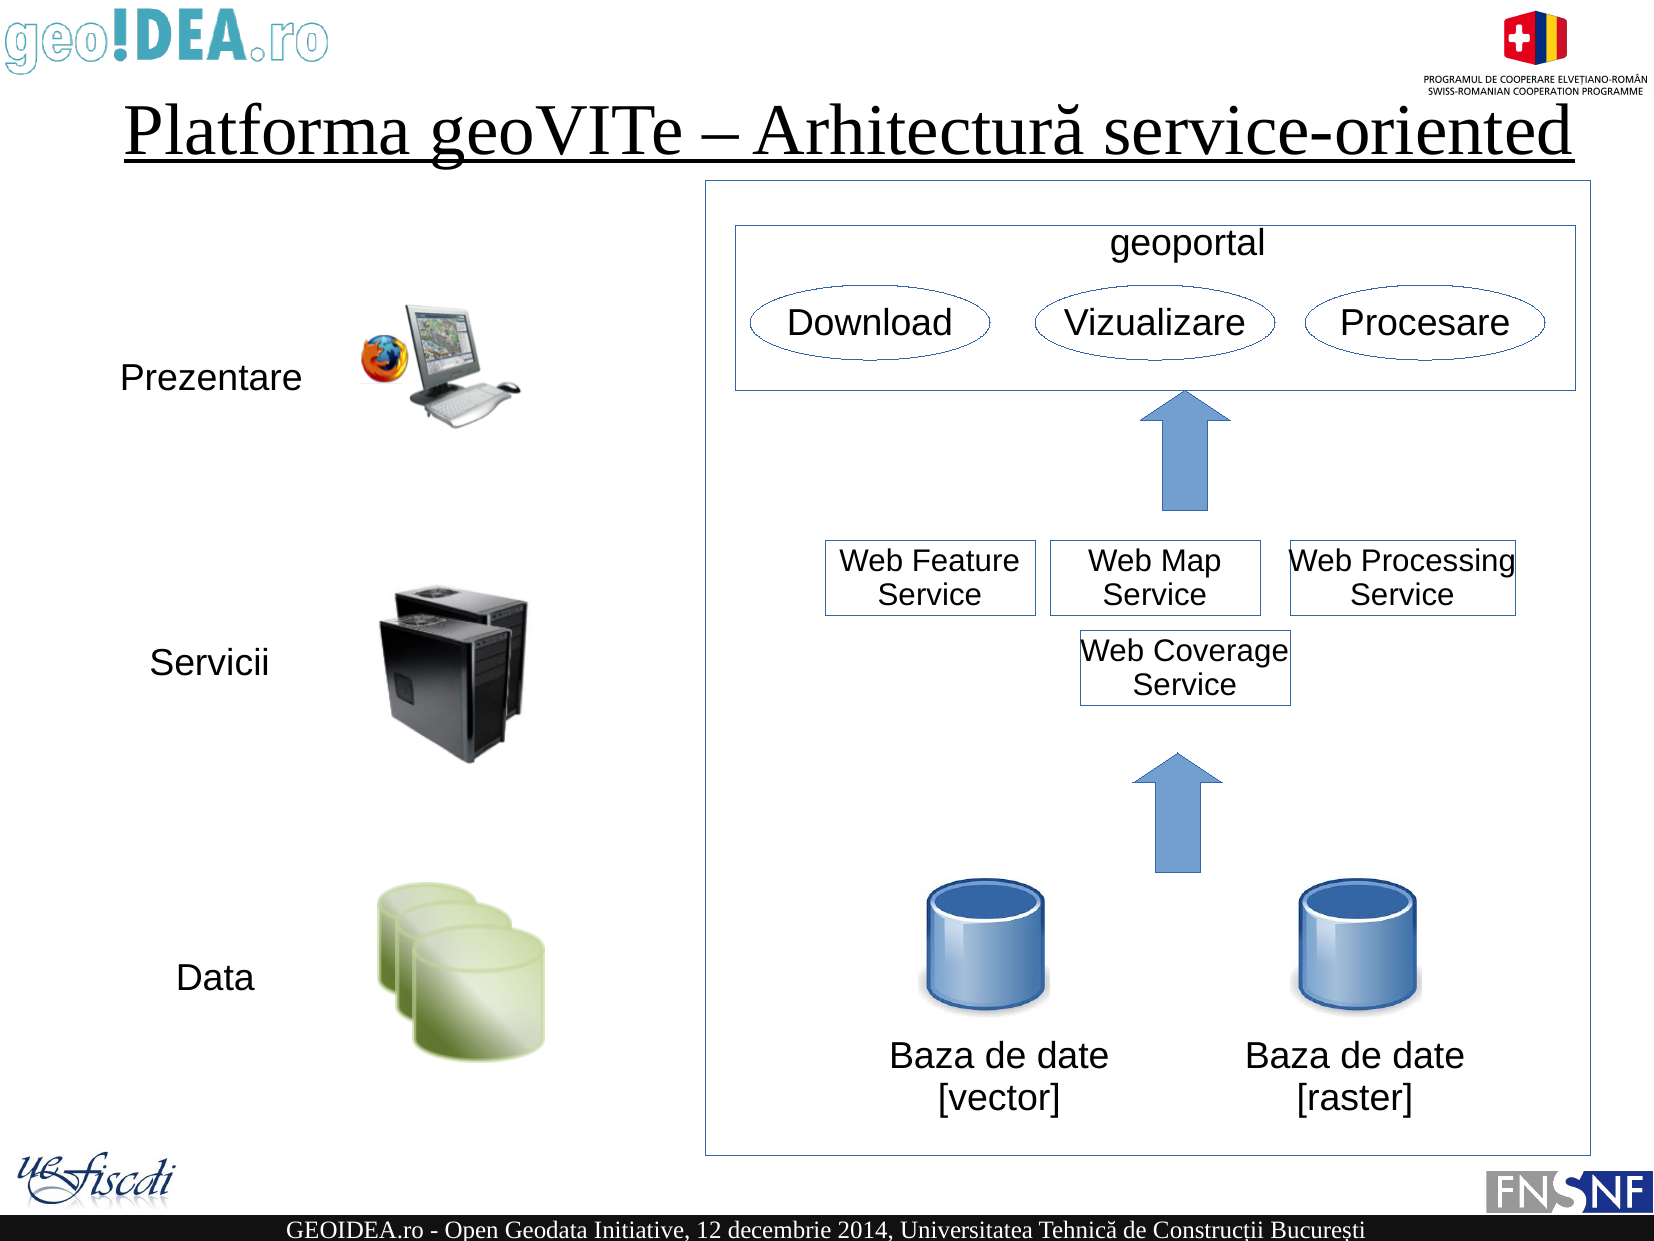

# Platforma geoVITe – Arhitectură service-oriented
geoportal
Download
Vizualizare
Procesare
Web Feature
Service
Web Map
Service
Web Processing
Service
Web Coverage
Service
Baza de date
[vector]
Baza de date
[raster]
Prezentare
Servicii
Data